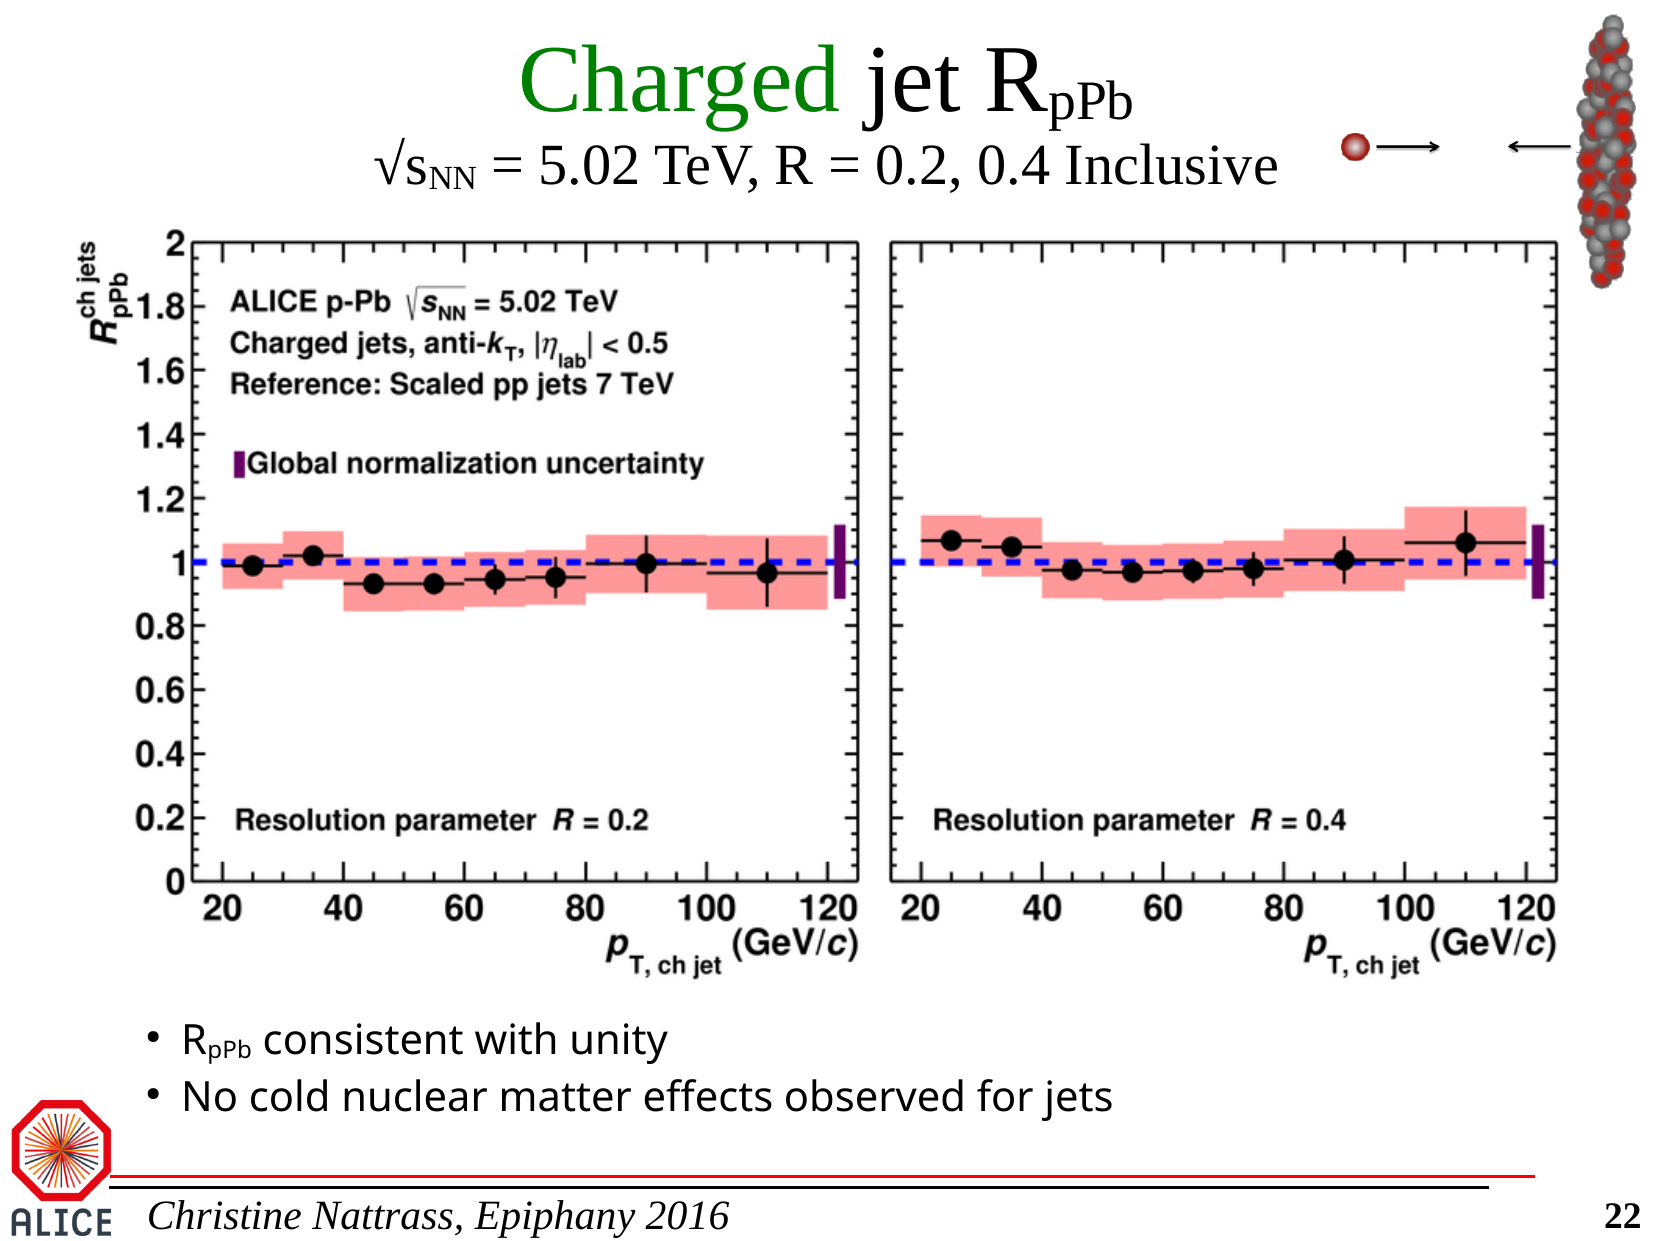

# Charged jet RpPb √sNN = 5.02 TeV, R = 0.2, 0.4 Inclusive
RpPb consistent with unity
No cold nuclear matter effects observed for jets